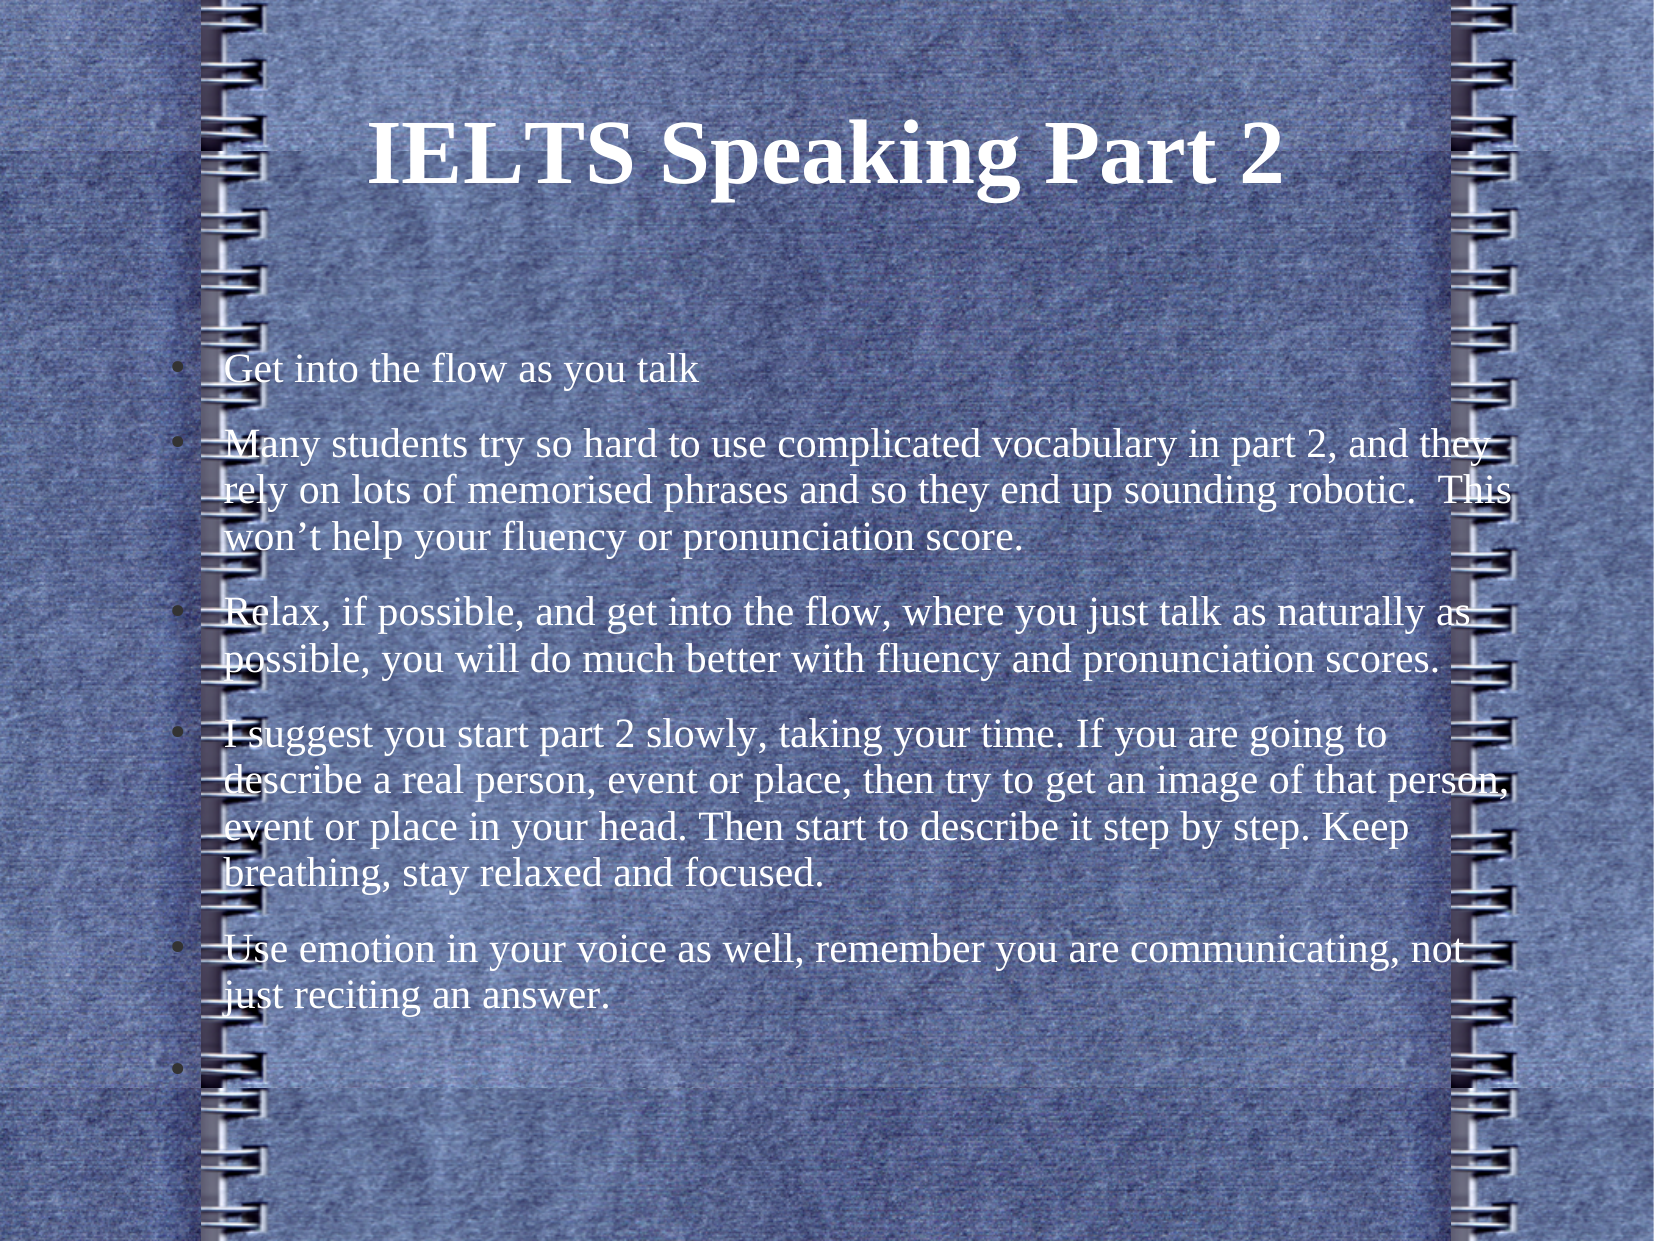

# IELTS Speaking Part 2
Get into the flow as you talk
Many students try so hard to use complicated vocabulary in part 2, and they rely on lots of memorised phrases and so they end up sounding robotic. This won’t help your fluency or pronunciation score.
Relax, if possible, and get into the flow, where you just talk as naturally as possible, you will do much better with fluency and pronunciation scores.
I suggest you start part 2 slowly, taking your time. If you are going to describe a real person, event or place, then try to get an image of that person, event or place in your head. Then start to describe it step by step. Keep breathing, stay relaxed and focused.
Use emotion in your voice as well, remember you are communicating, not just reciting an answer.